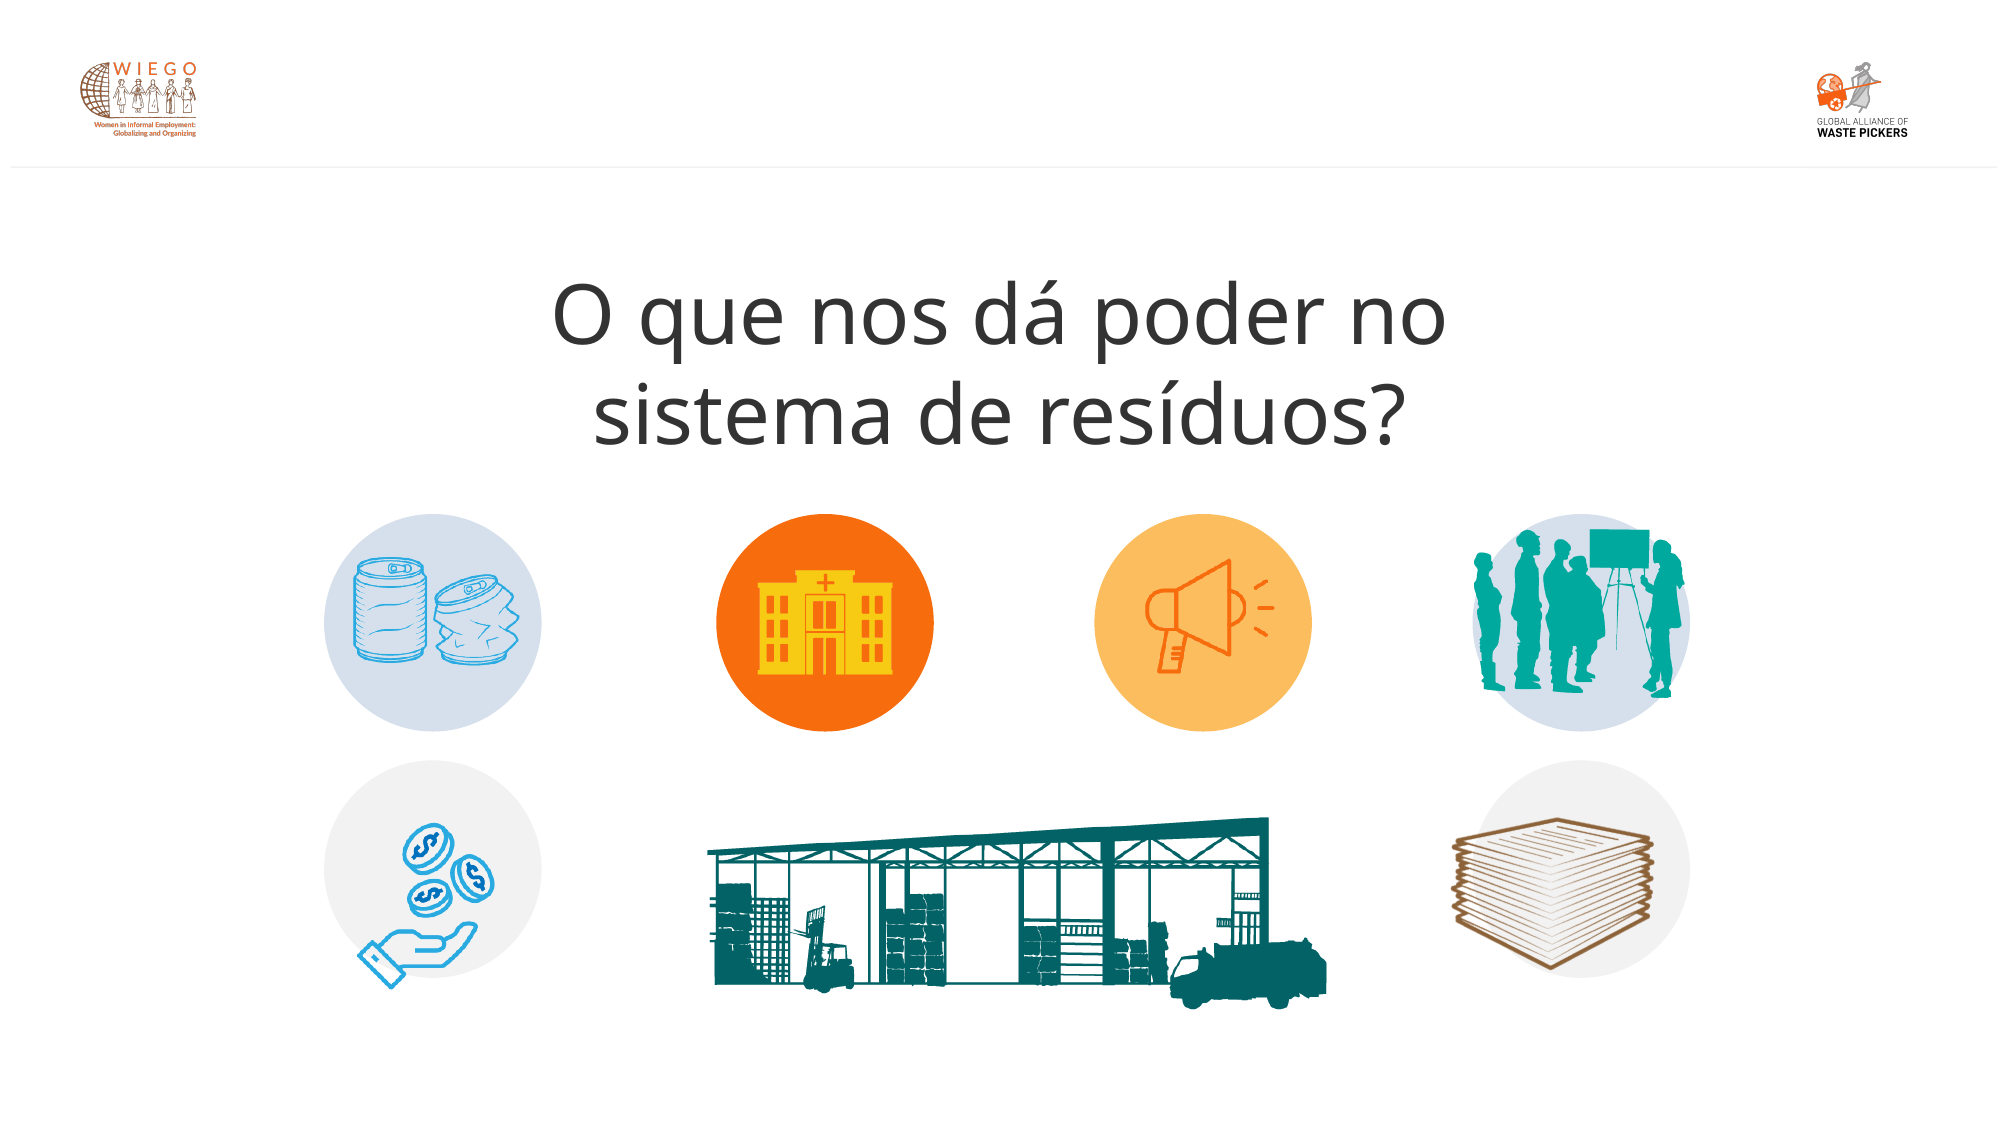

O que nos dá poder no
sistema de resíduos?